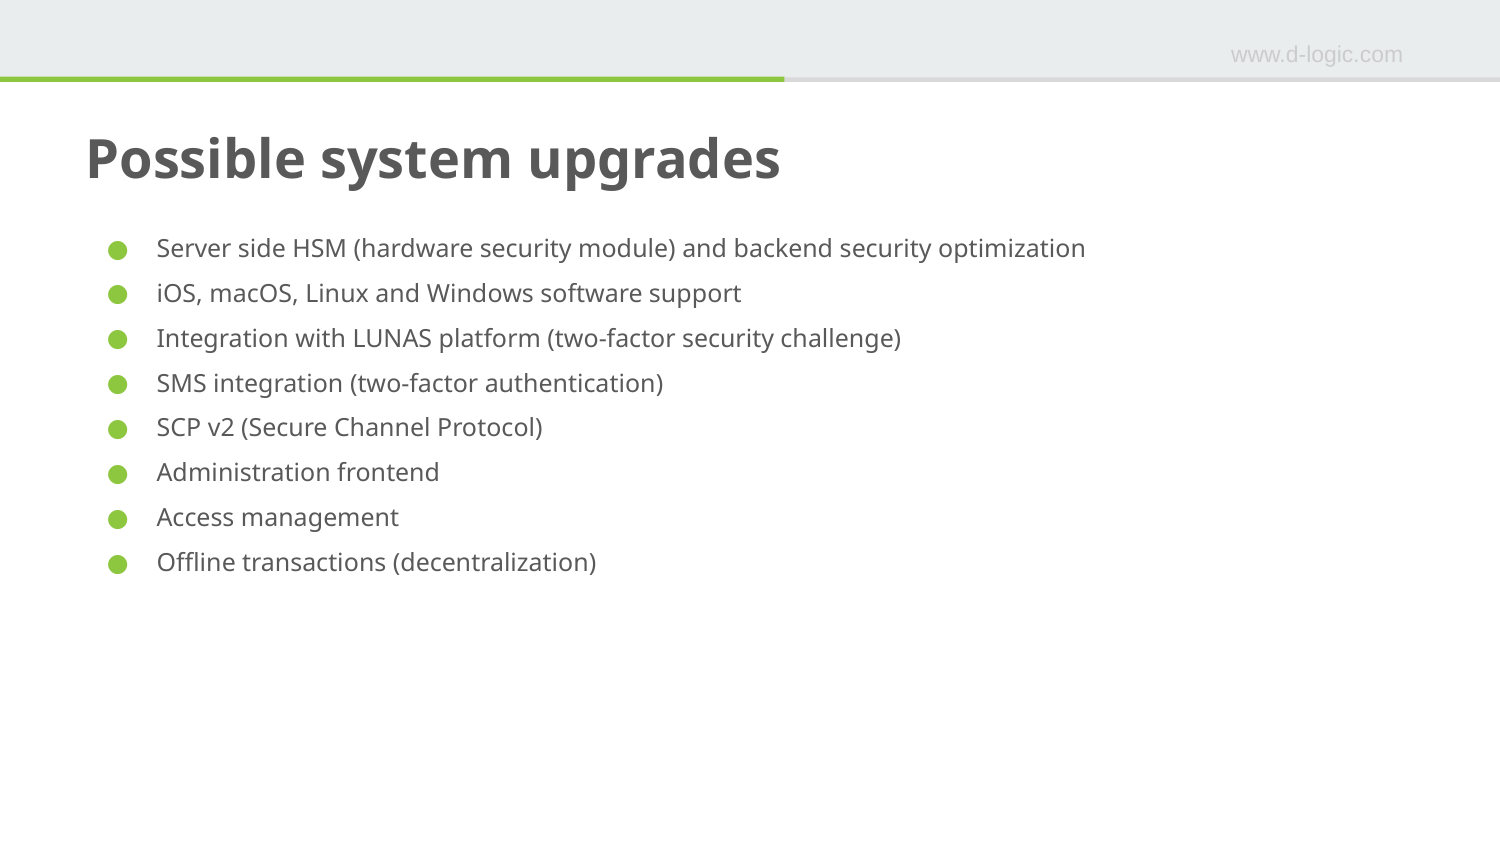

# Possible system upgrades
Server side HSM (hardware security module) and backend security optimization
iOS, macOS, Linux and Windows software support
Integration with LUNAS platform (two-factor security challenge)
SMS integration (two-factor authentication)
SCP v2 (Secure Channel Protocol)
Administration frontend
Access management
Offline transactions (decentralization)